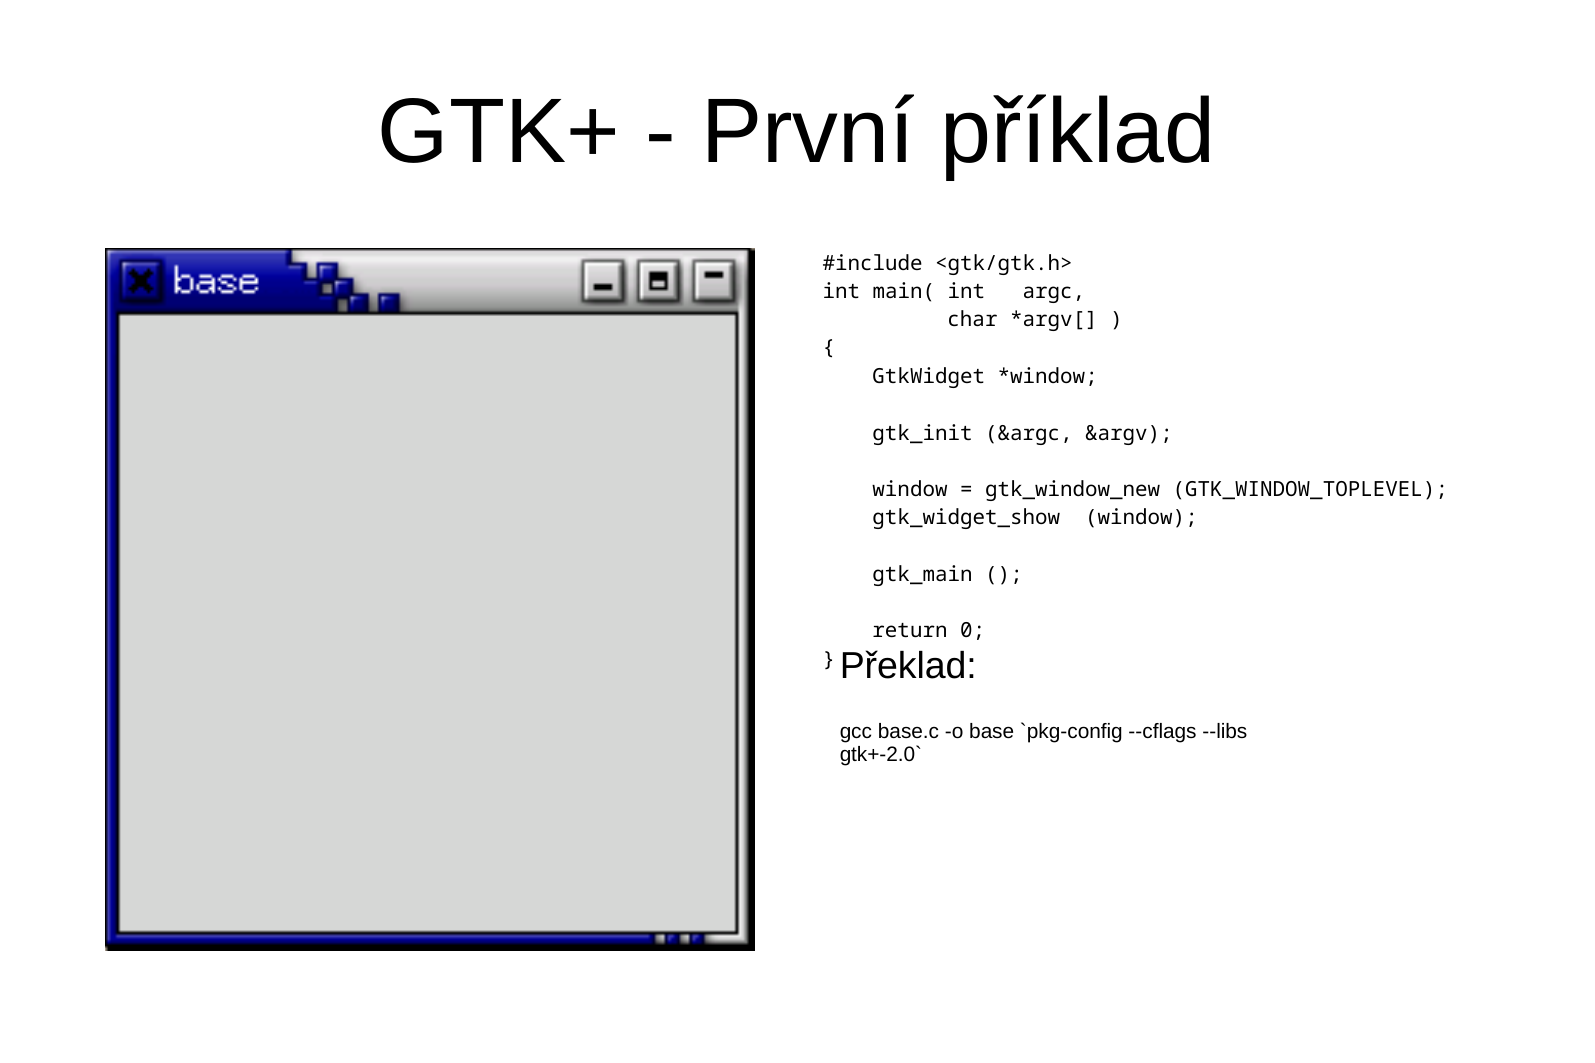

# GTK+ - První příklad
#include <gtk/gtk.h>
int main( int argc,
 char *argv[] )
{
 GtkWidget *window;
 gtk_init (&argc, &argv);
 window = gtk_window_new (GTK_WINDOW_TOPLEVEL);
 gtk_widget_show (window);
 gtk_main ();
 return 0;
}
Překlad:
gcc base.c -o base `pkg-config --cflags --libs gtk+-2.0`